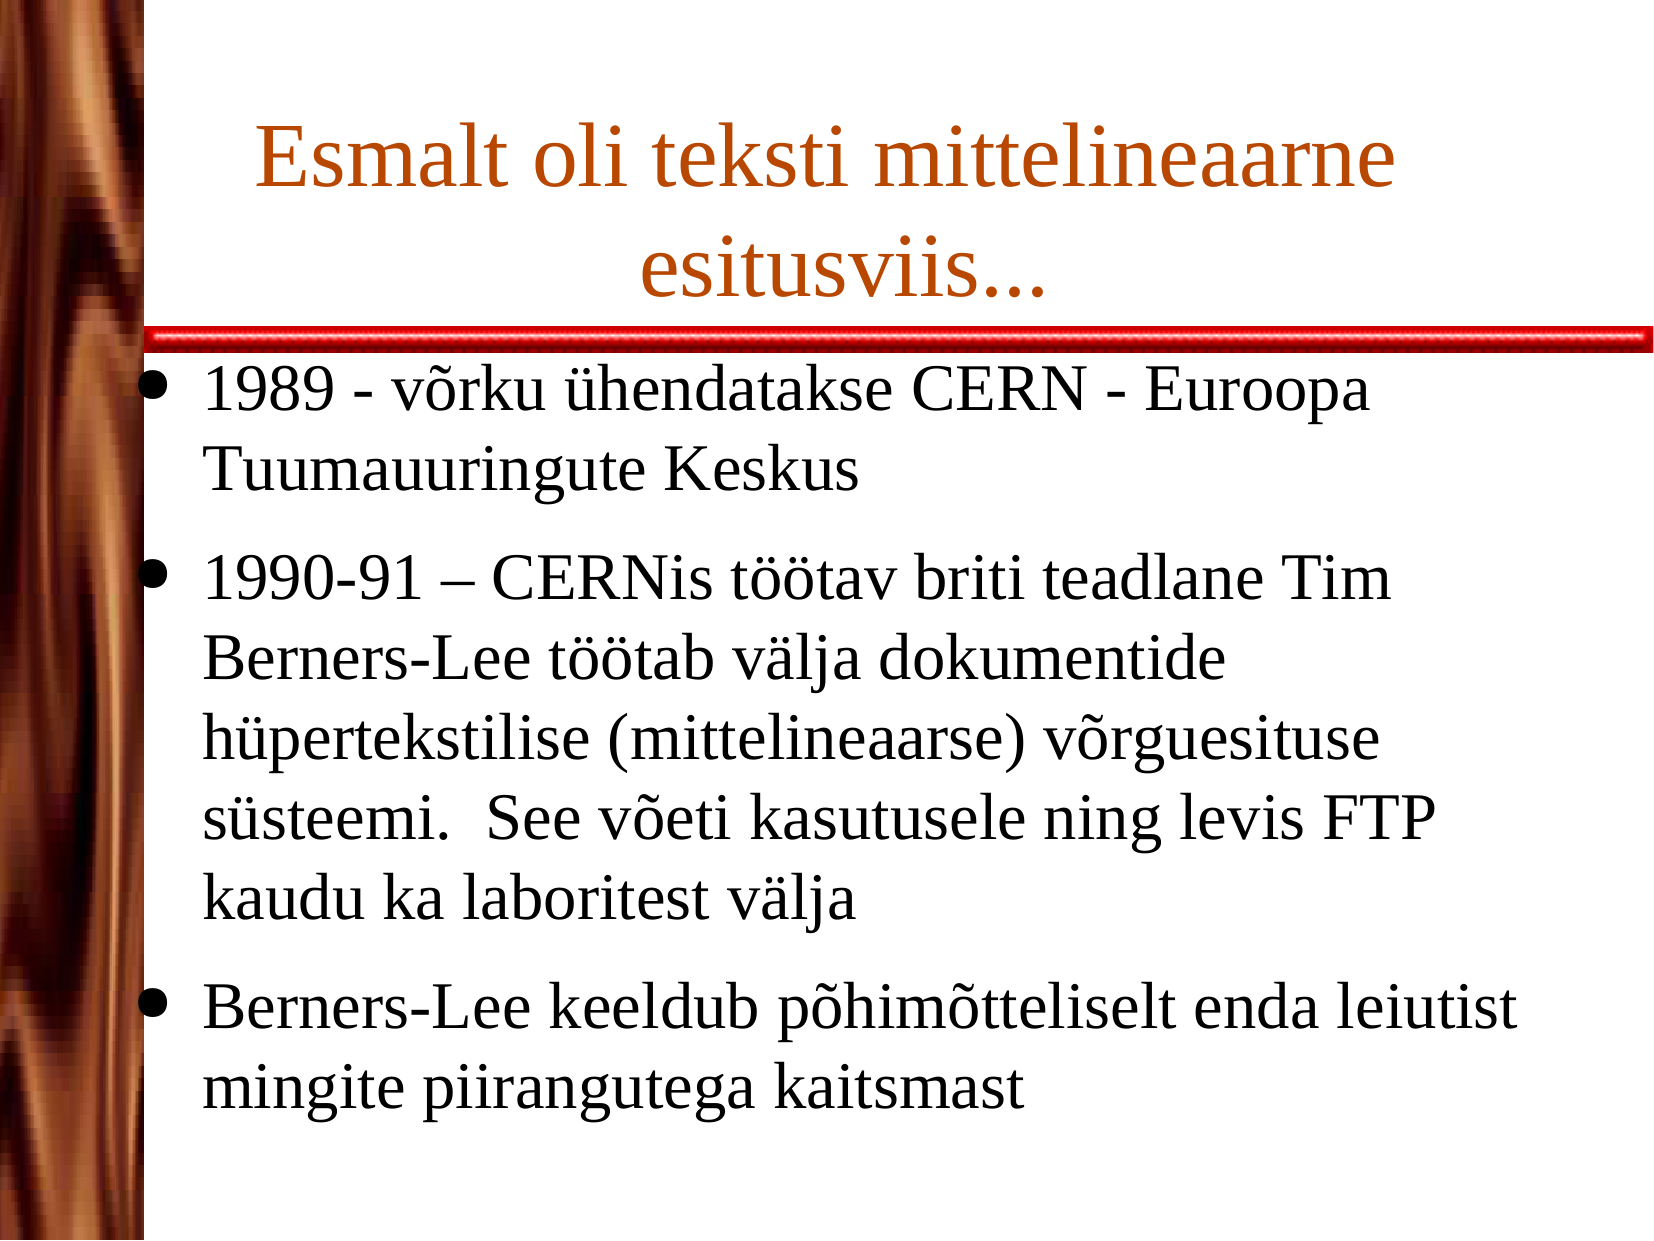

# Esmalt oli teksti mittelineaarne esitusviis...
1989 - võrku ühendatakse CERN - Euroopa Tuumauuringute Keskus
1990-91 – CERNis töötav briti teadlane Tim Berners-Lee töötab välja dokumentide hüpertekstilise (mittelineaarse) võrguesituse süsteemi. See võeti kasutusele ning levis FTP kaudu ka laboritest välja
Berners-Lee keeldub põhimõtteliselt enda leiutist mingite piirangutega kaitsmast